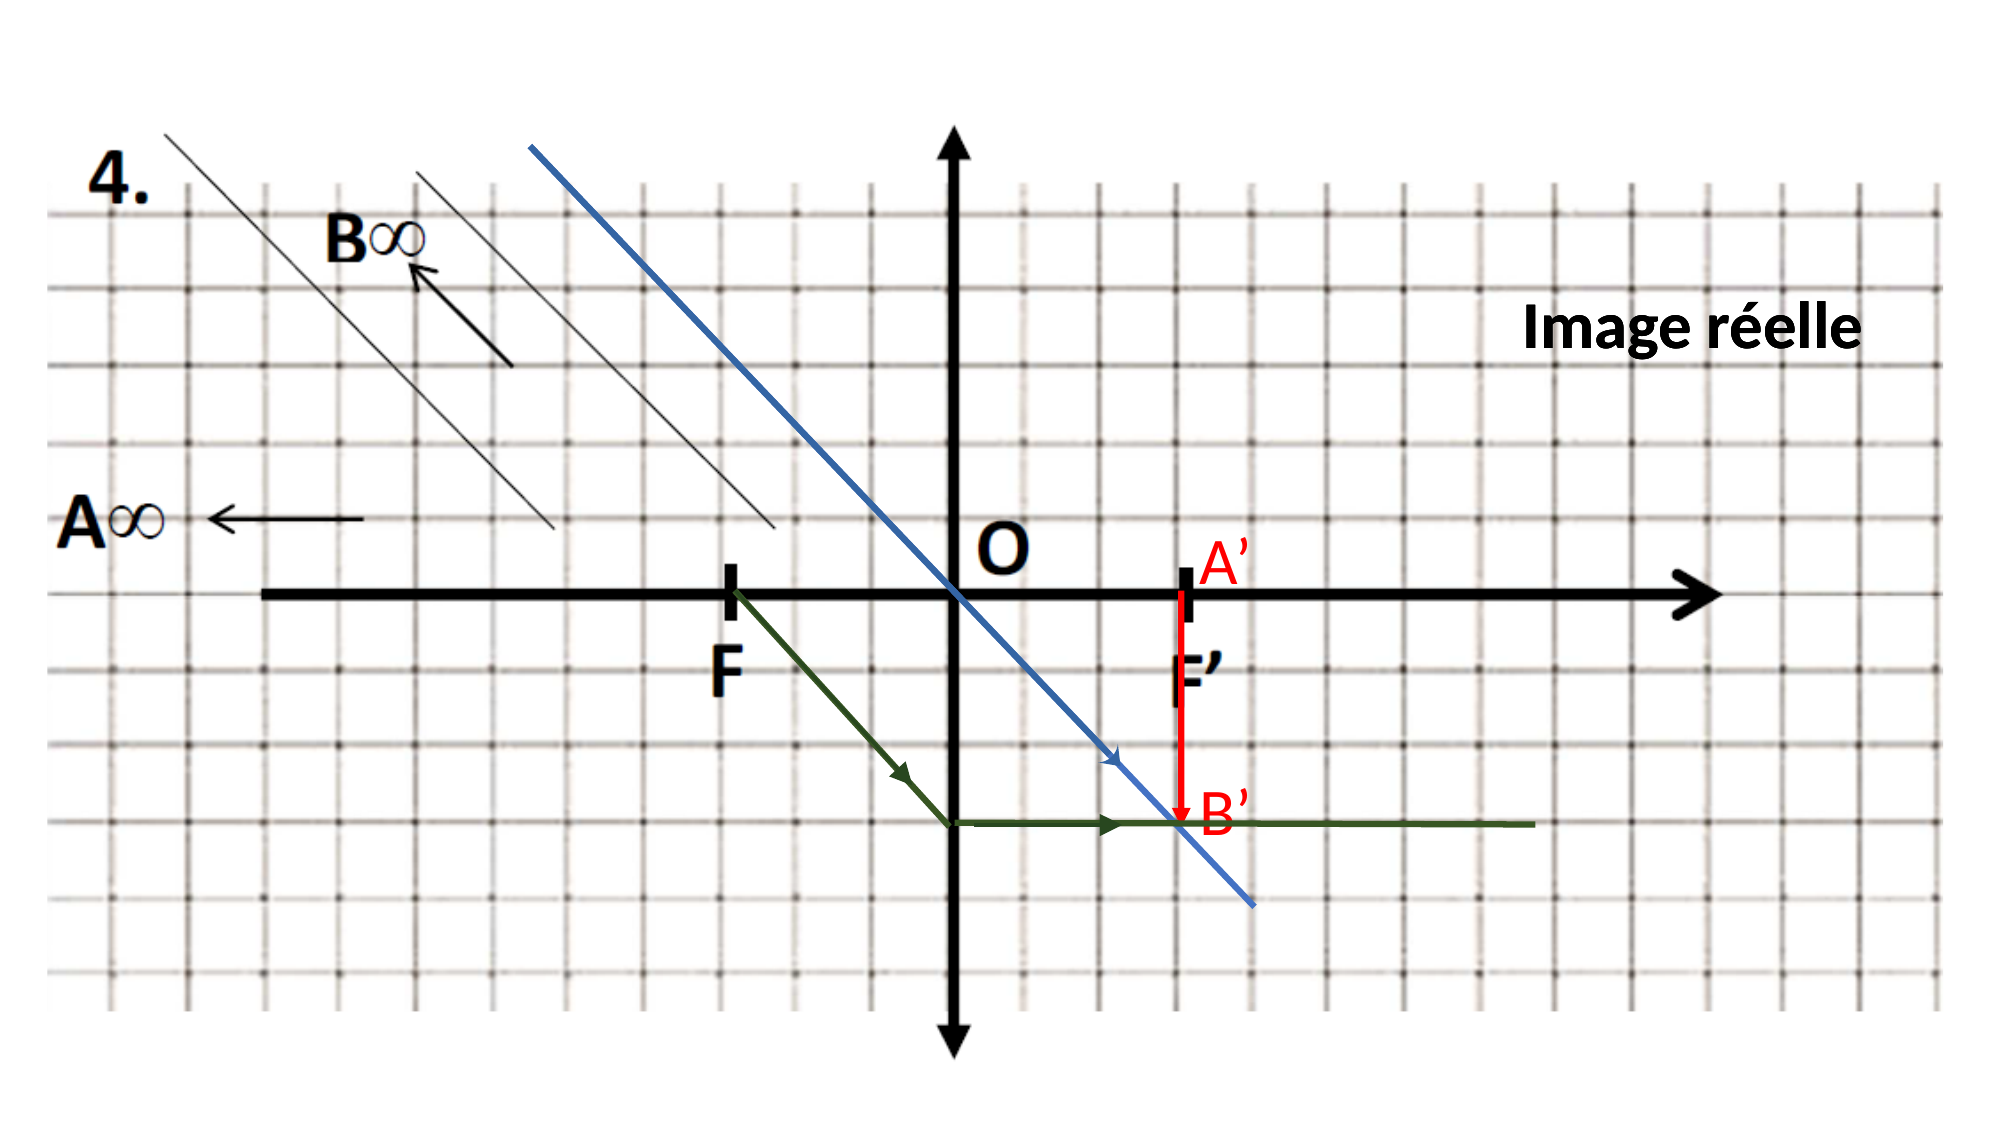

Image réelle
Image réelle
Image réelle
A’
B’